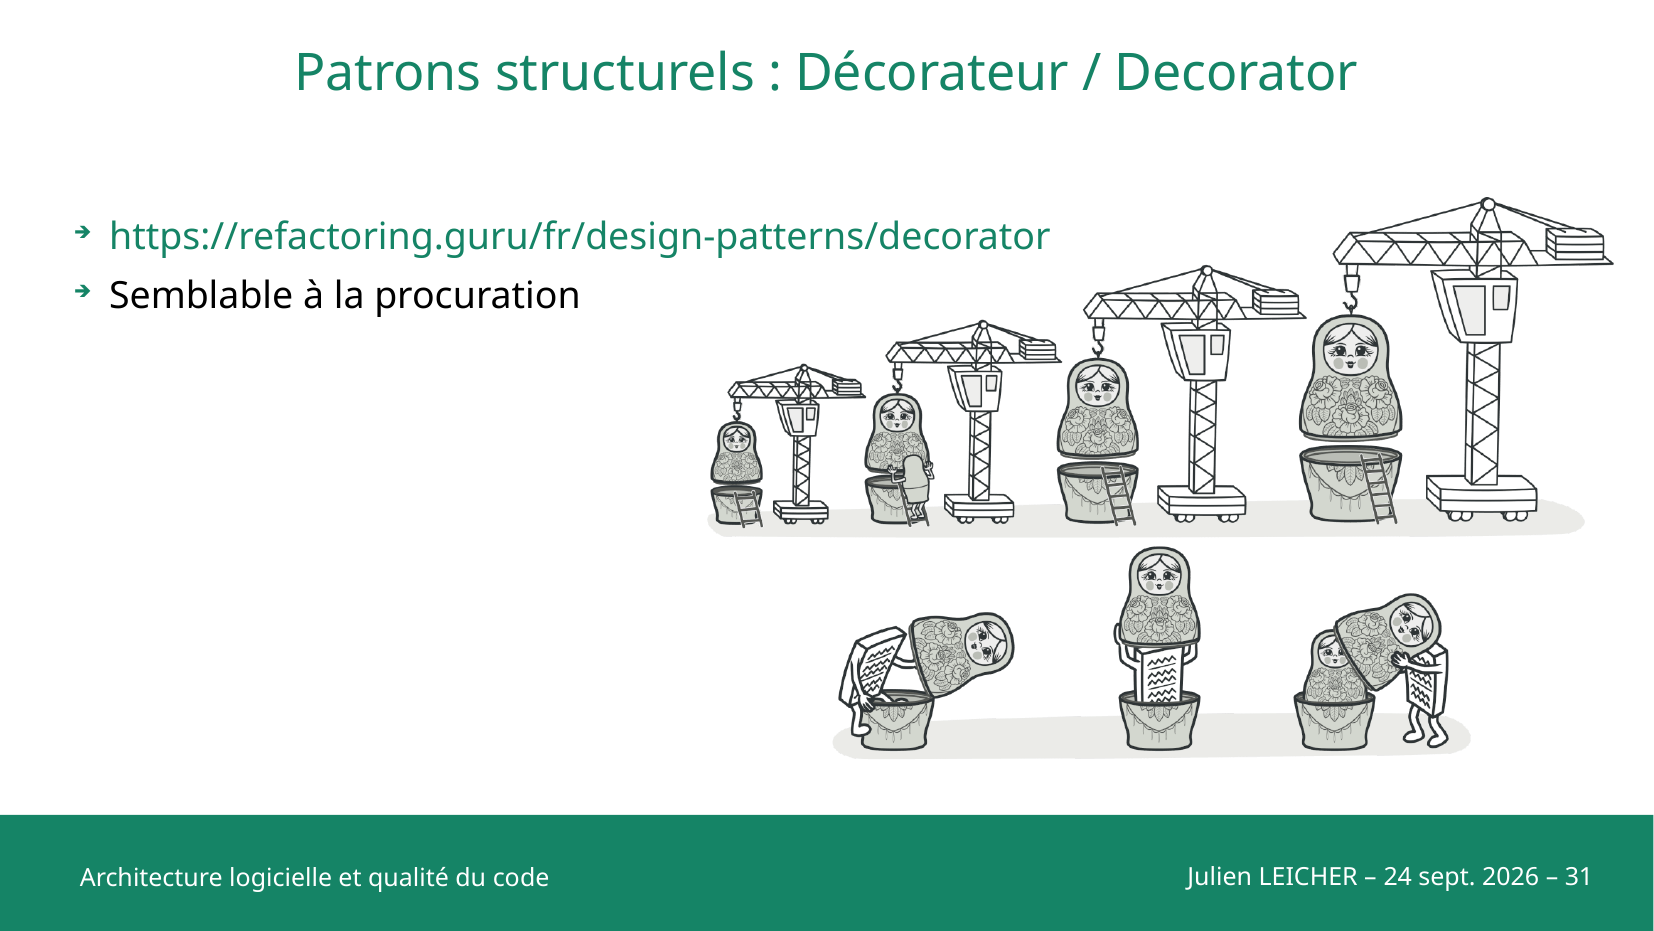

Patrons structurels : Décorateur / Decorator
https://refactoring.guru/fr/design-patterns/decorator
Semblable à la procuration
Julien LEICHER – –
Architecture logicielle et qualité du code